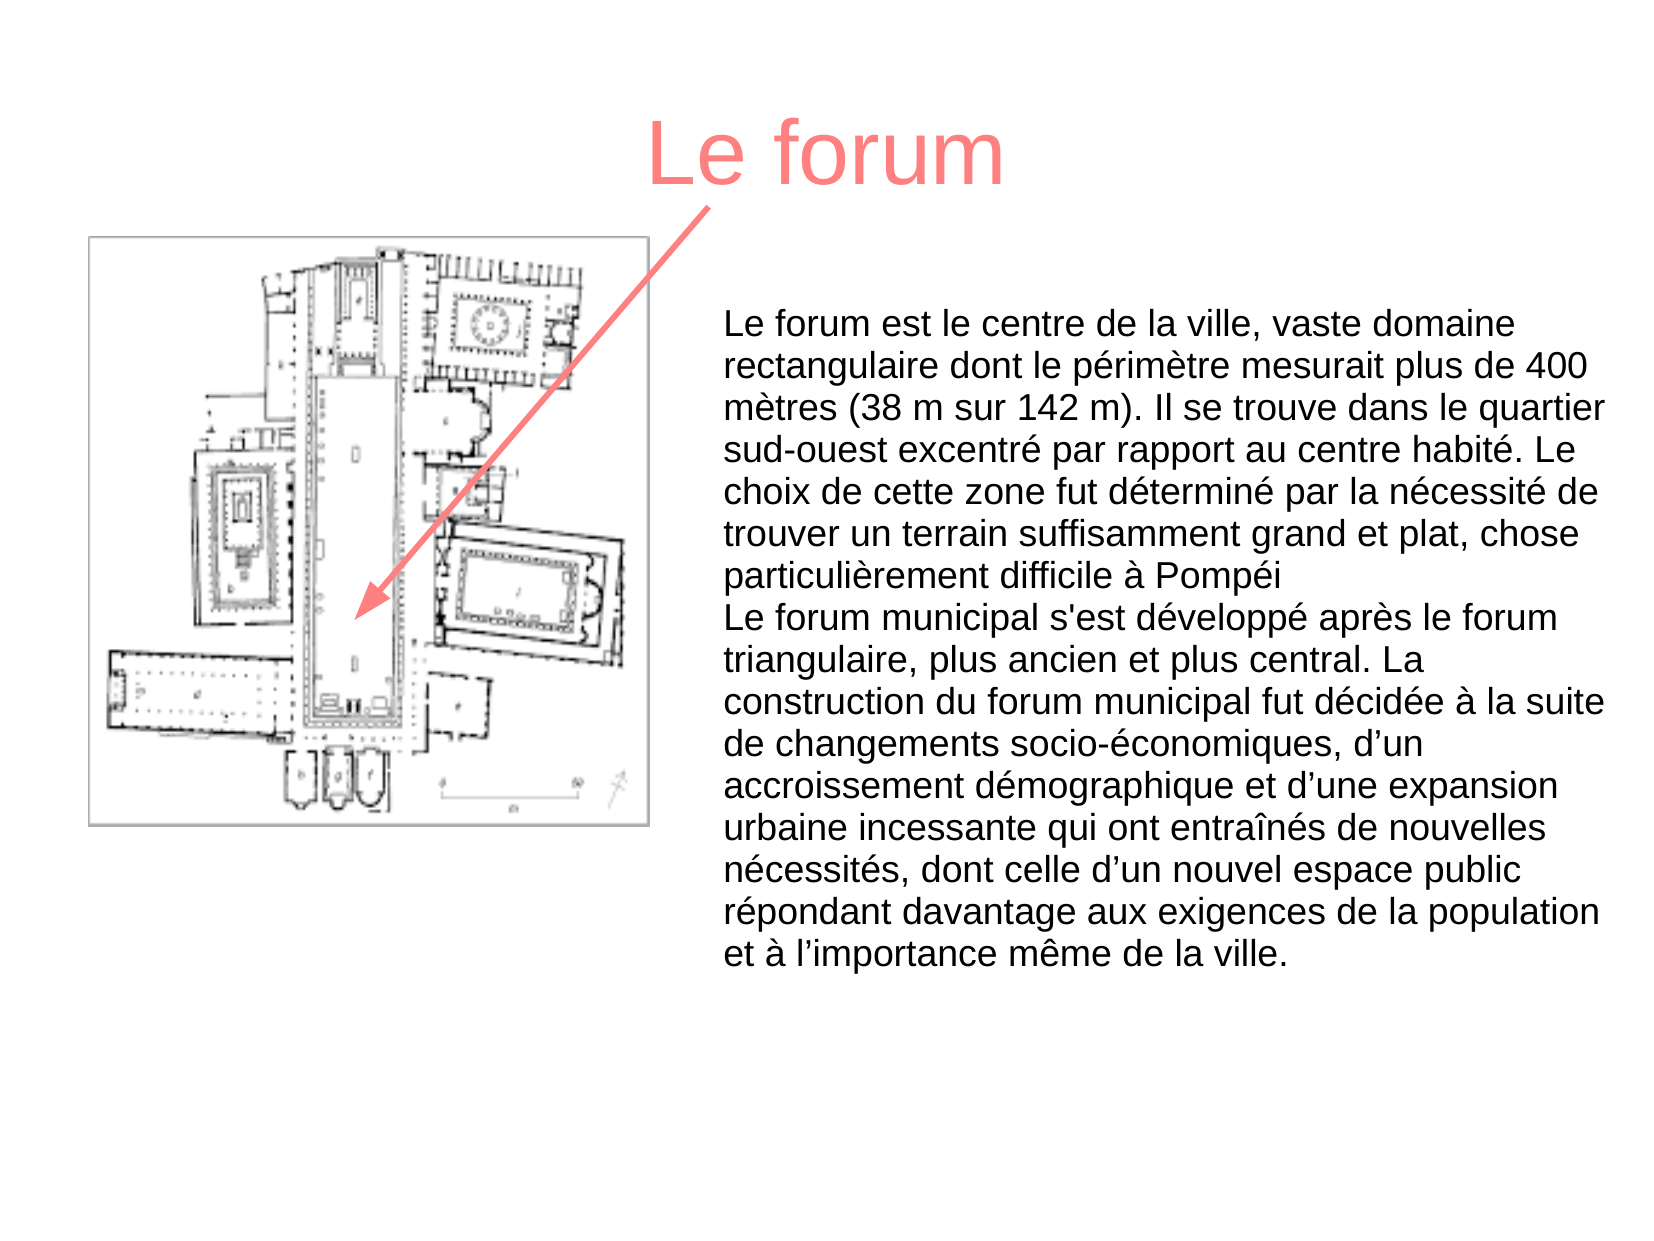

# Le forum
Le forum est le centre de la ville, vaste domaine rectangulaire dont le périmètre mesurait plus de 400 mètres (38 m sur 142 m). Il se trouve dans le quartier sud-ouest excentré par rapport au centre habité. Le choix de cette zone fut déterminé par la nécessité de trouver un terrain suffisamment grand et plat, chose particulièrement difficile à Pompéi
Le forum municipal s'est développé après le forum triangulaire, plus ancien et plus central. La construction du forum municipal fut décidée à la suite de changements socio-économiques, d’un accroissement démographique et d’une expansion urbaine incessante qui ont entraînés de nouvelles nécessités, dont celle d’un nouvel espace public répondant davantage aux exigences de la population et à l’importance même de la ville.